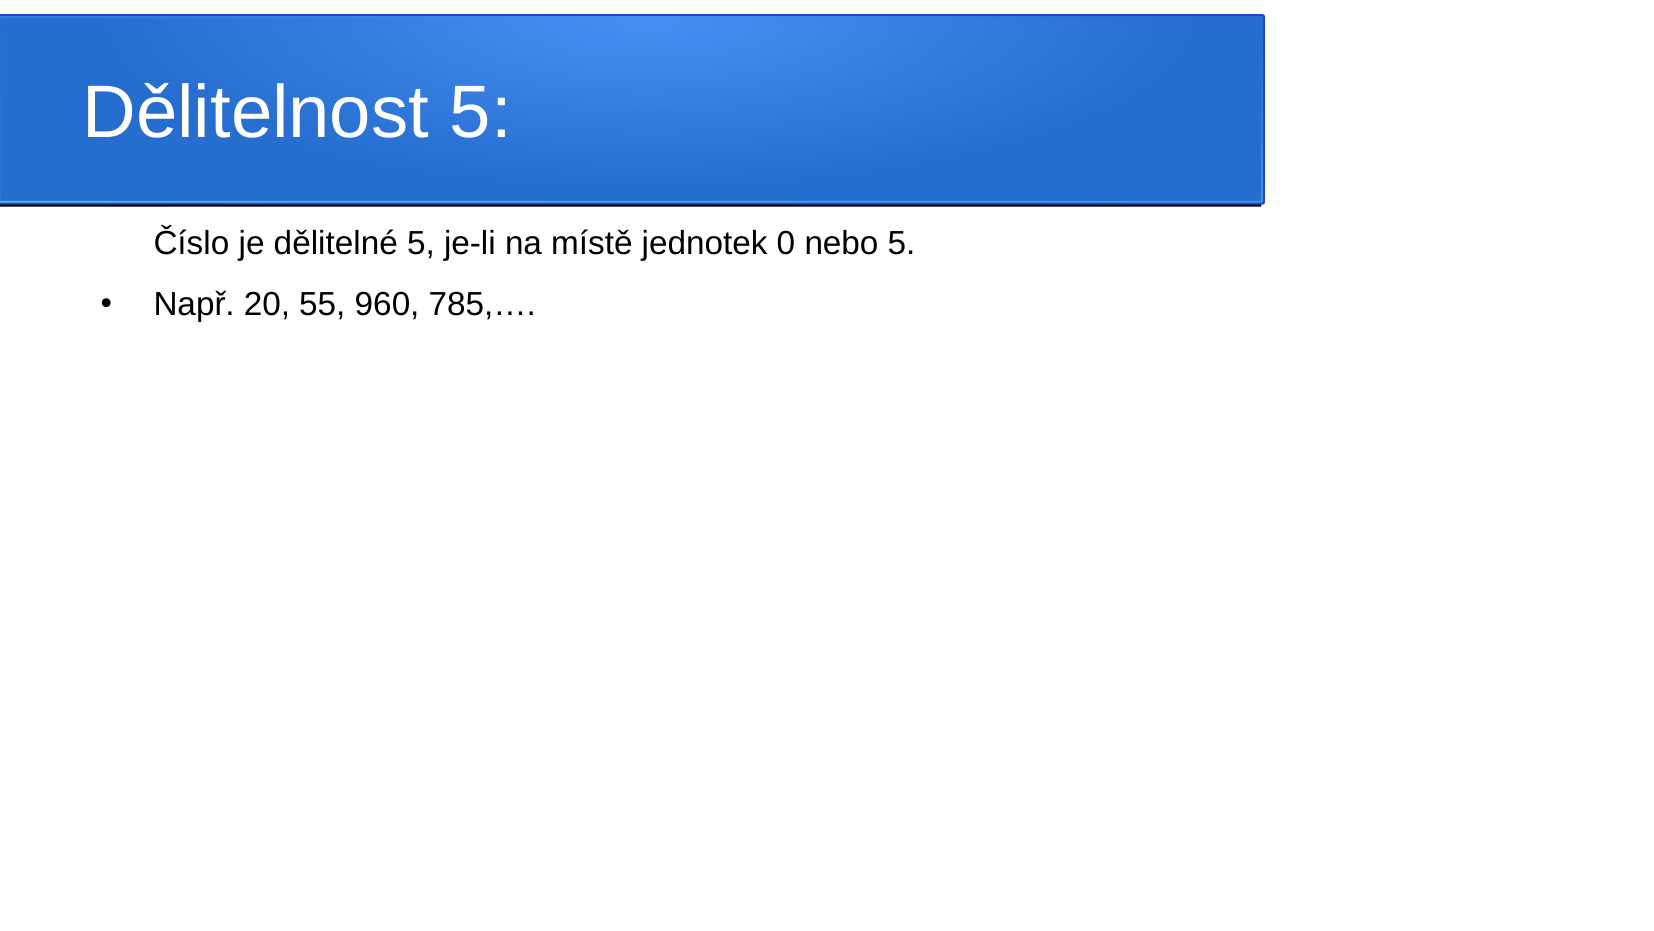

# Dělitelnost 5:
Číslo je dělitelné 5, je-li na místě jednotek 0 nebo 5.
Např. 20, 55, 960, 785,….